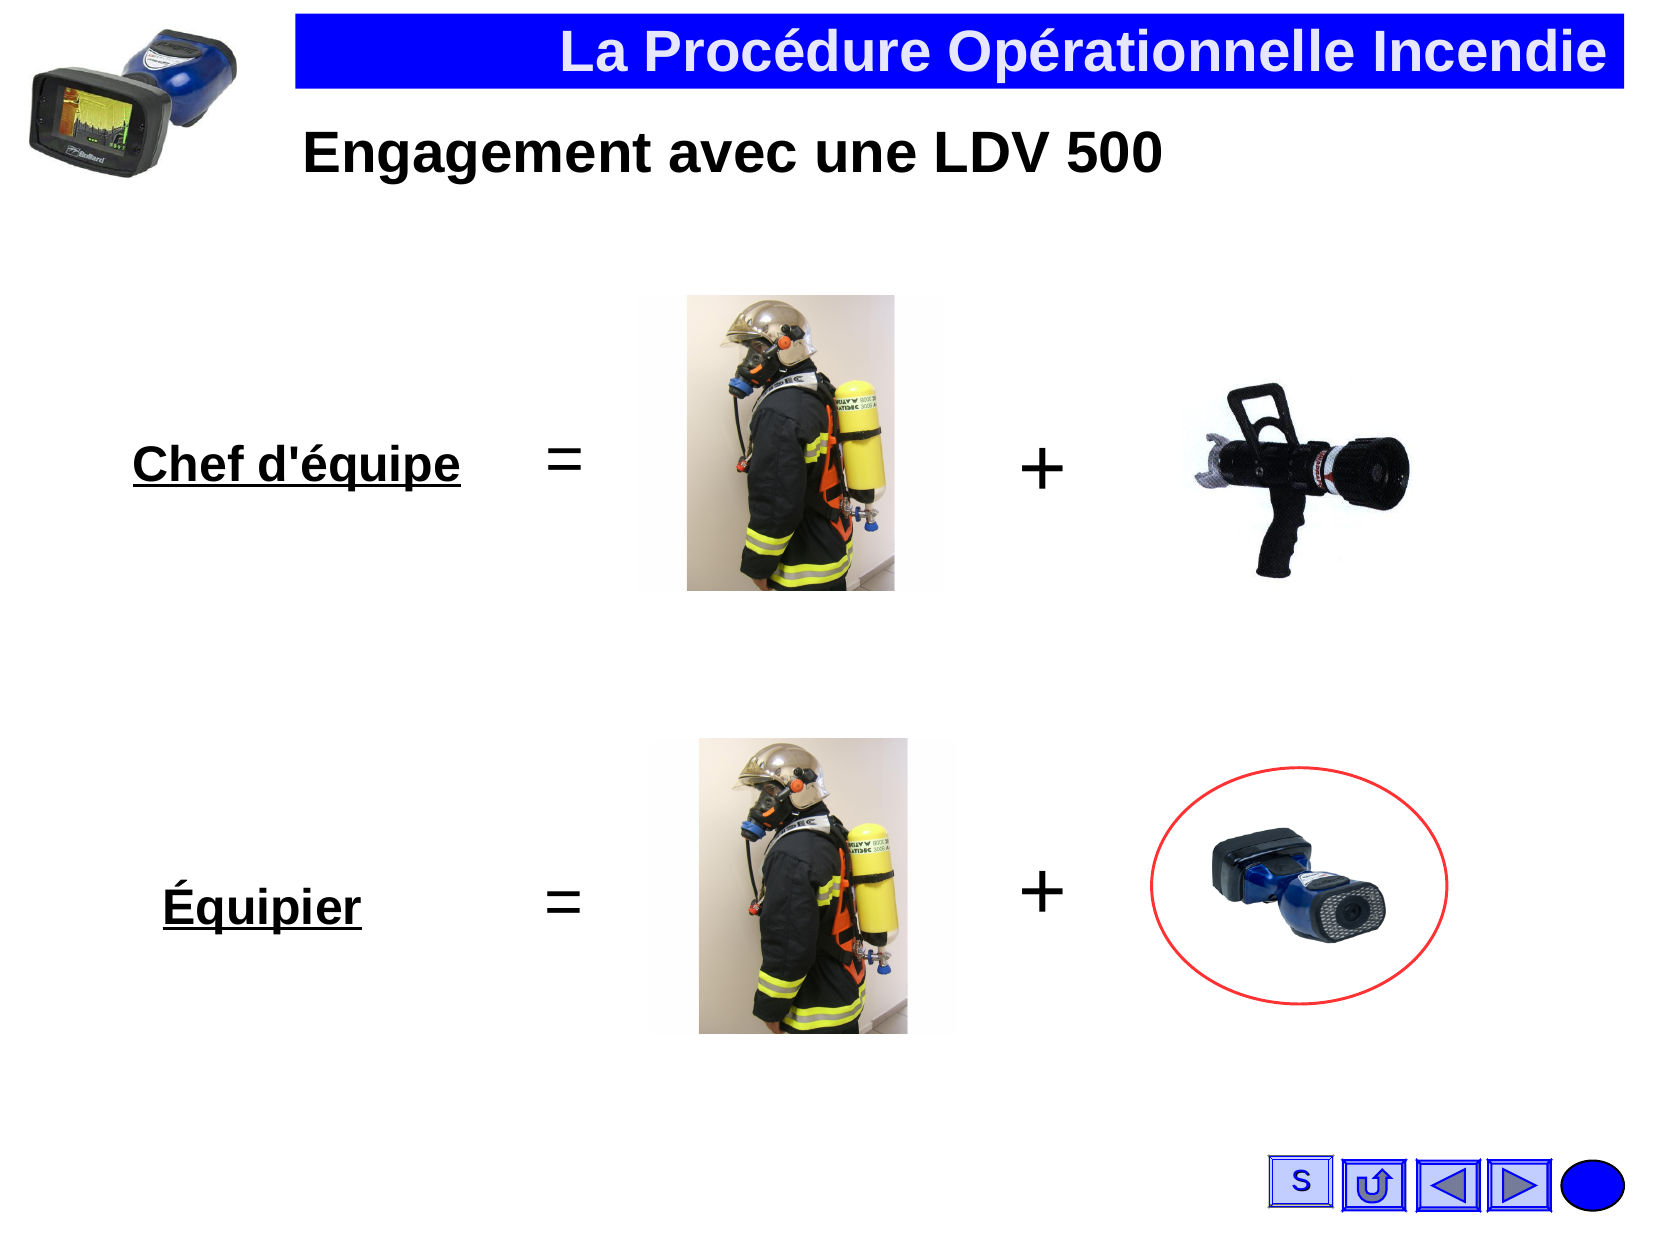

La Procédure Opérationnelle Incendie
Engagement avec une LDV 500
Chef d'équipe =
+
+
Équipier =